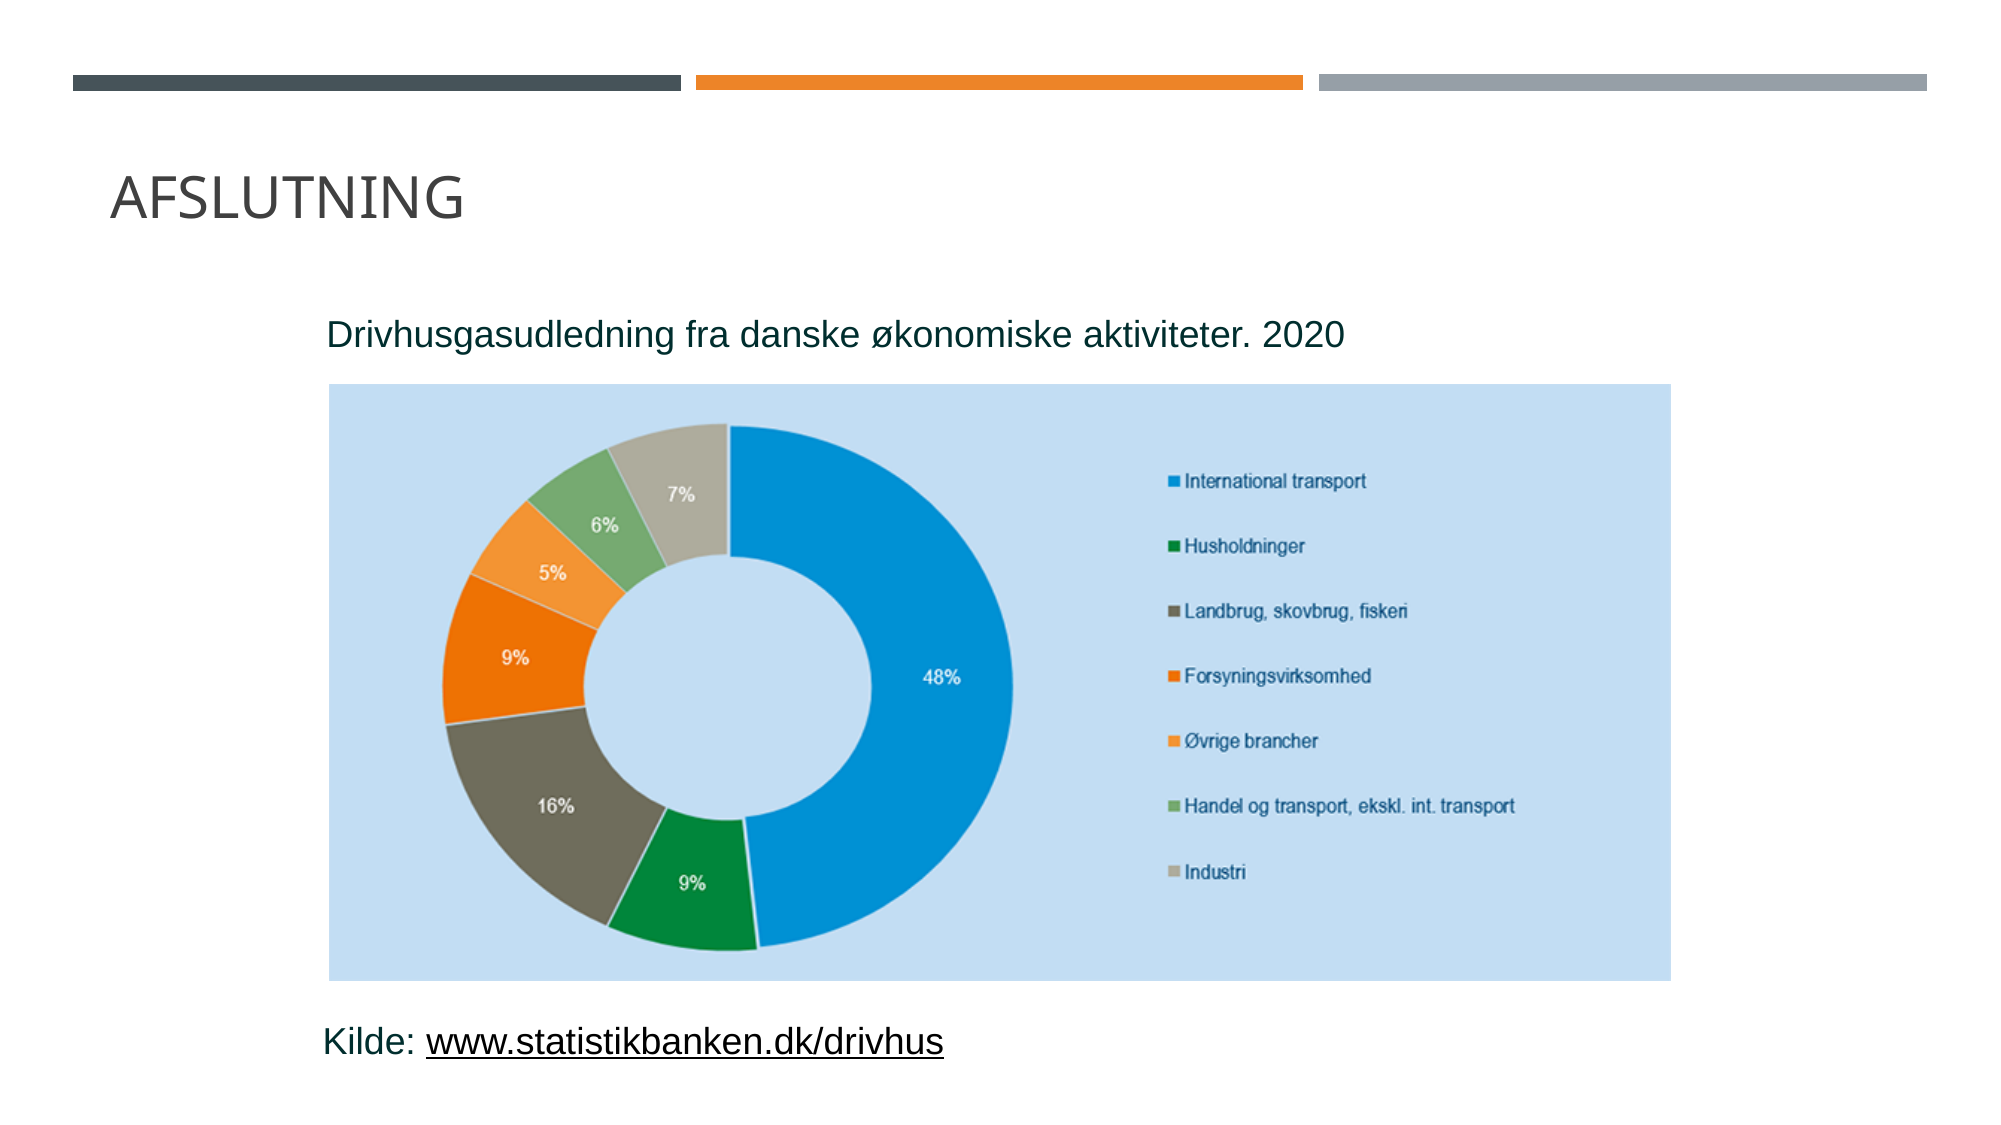

# Afslutning
Drivhusgasudledning fra danske økonomiske aktiviteter. 2020
Kilde: www.statistikbanken.dk/drivhus